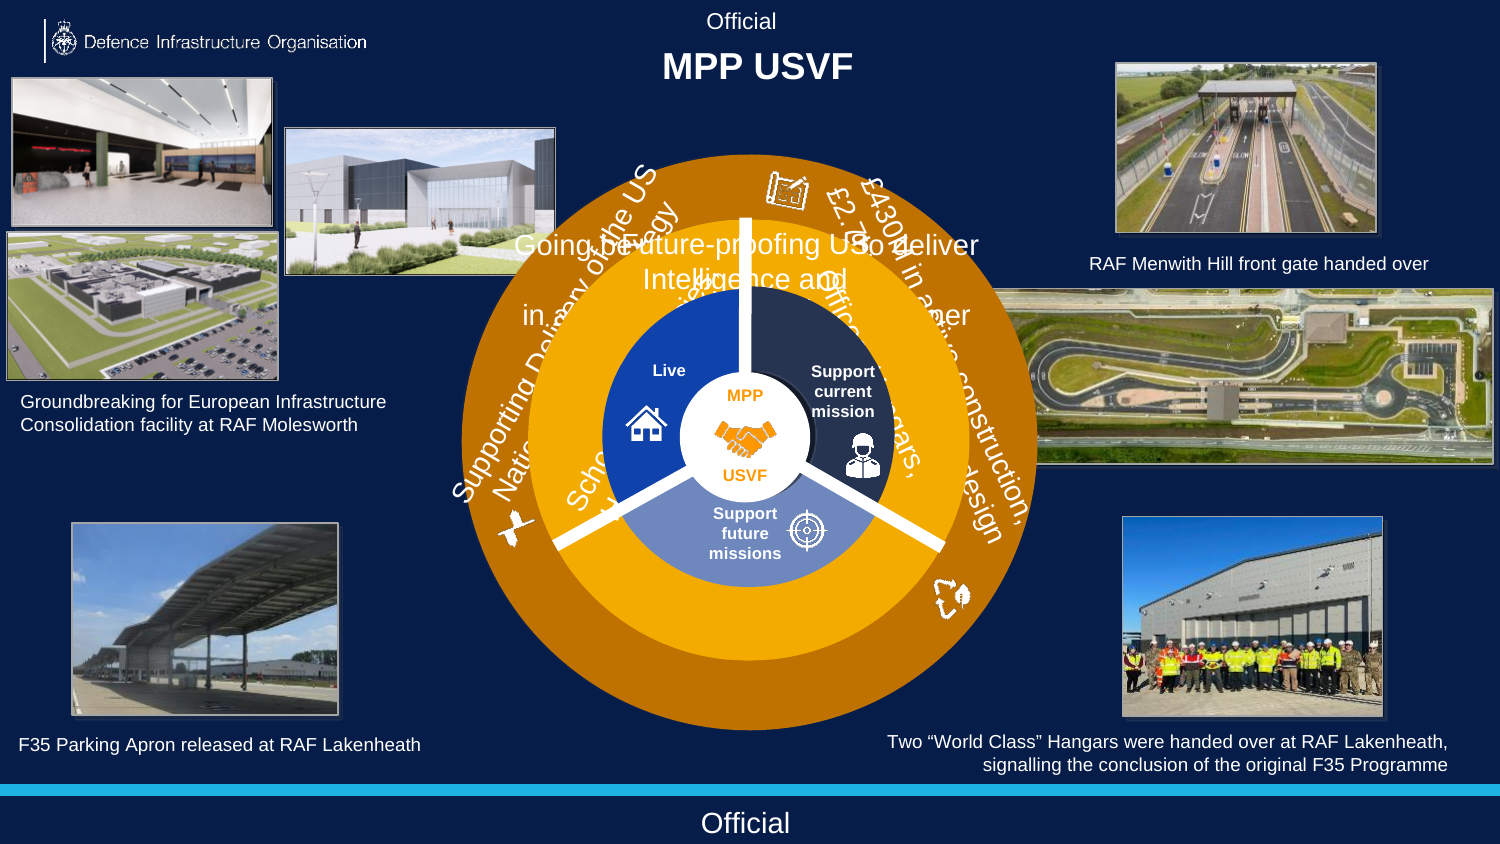

Official
MPP USVF
Supporting Delivery of the US National Defense Strategy
£430M in active construction, £2.7bn in planning and design
Going beyond compliance to deliver a complex portfolio
in a Responsible and Safe manner
Future-proofing US Intelligence and Operations
Offices, Hangars, Armouries, Ops Buildings,
Runways, Fuel Depots
Schools, Dormitories, Housing, Hospitals,
Dental facilities
Live
Support current mission
MPP
USVF
Support future missions
RAF Menwith Hill front gate handed over
Groundbreaking for European Infrastructure Consolidation facility at RAF Molesworth
Two “World Class” Hangars were handed over at RAF Lakenheath, signalling the conclusion of the original F35 Programme
F35 Parking Apron released at RAF Lakenheath
Official